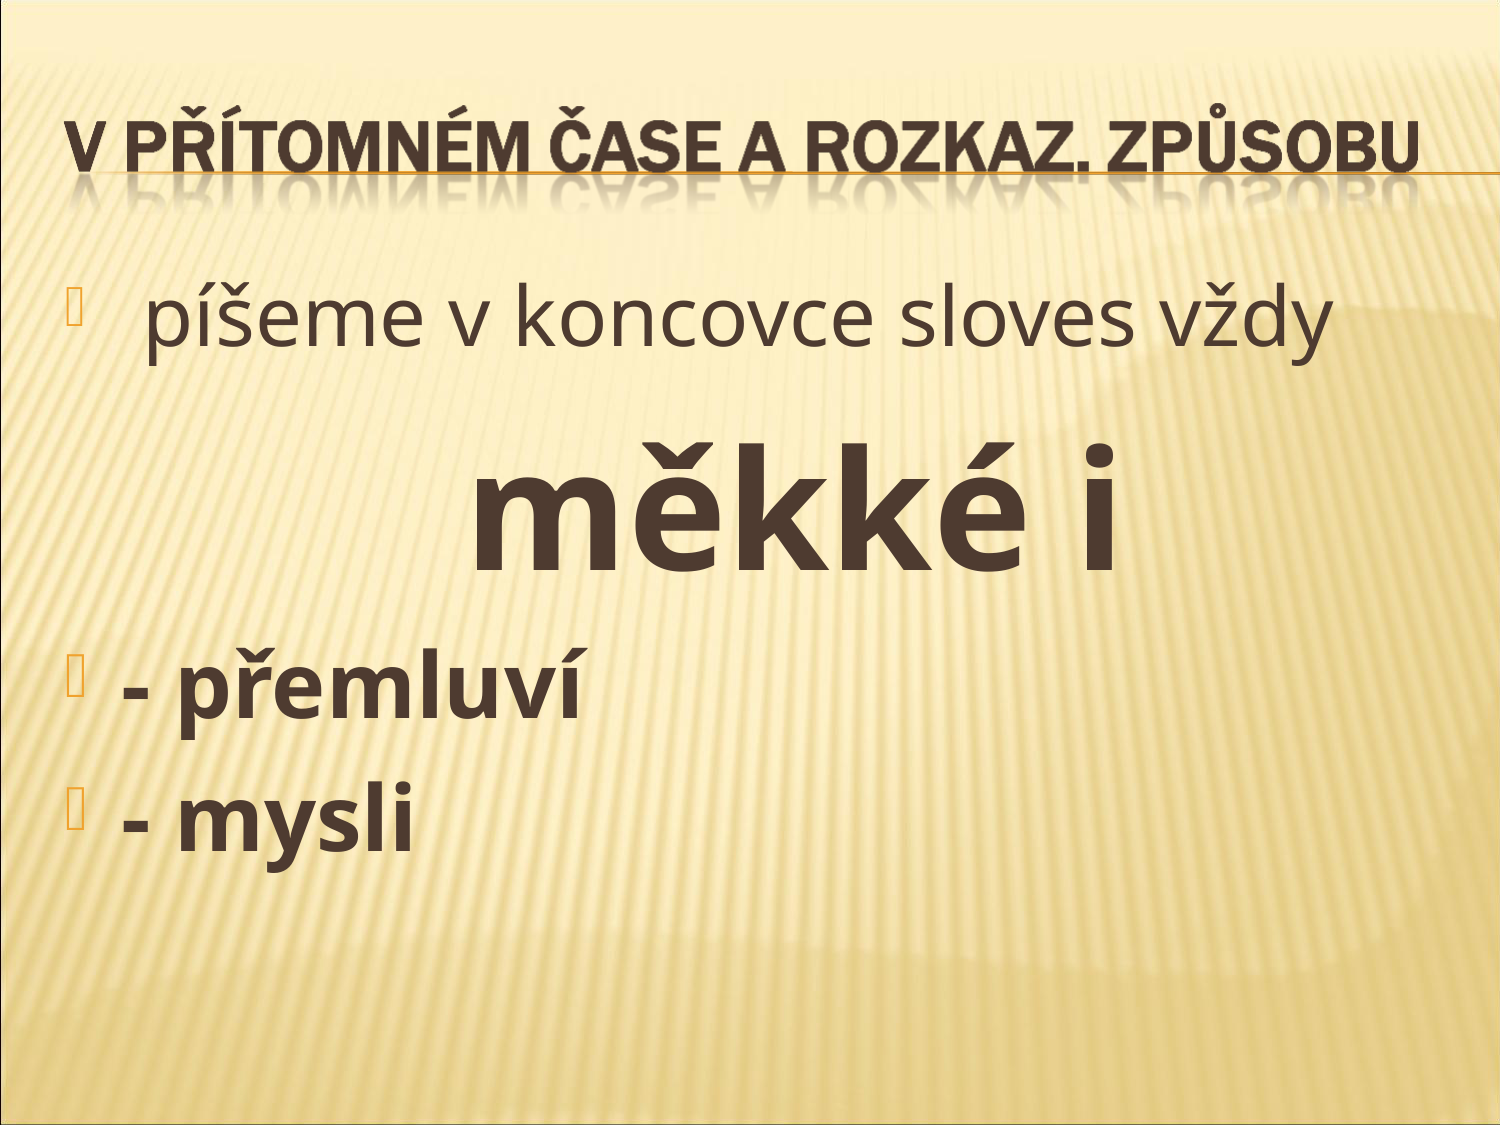

# píšeme v koncovce sloves vždy
 měkké i
- přemluví
- mysli